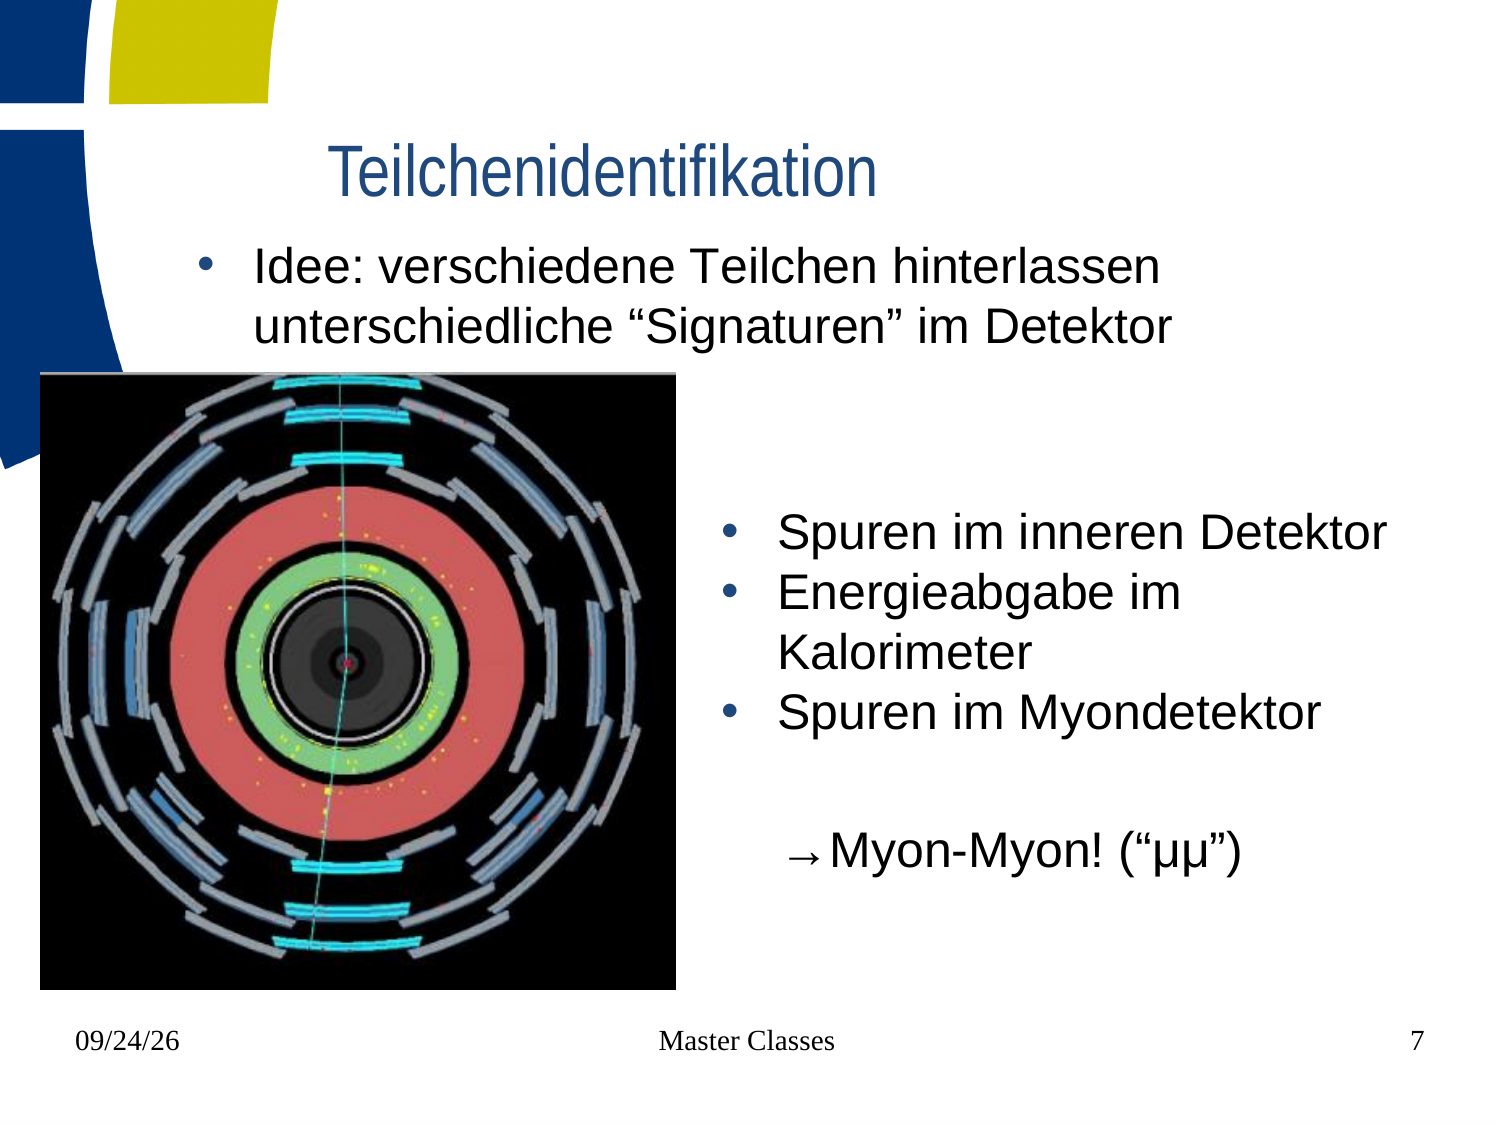

# Teilchenidentifikation
Idee: verschiedene Teilchen hinterlassen unterschiedliche “Signaturen” im Detektor
Idee: verschiedene Teilchen hinterlassen unterschiedliche “Signaturen” im Detektor
Spuren im inneren Detektor
Energieabgabe im Kalorimeter
Spuren im Myondetektor
→Myon-Myon! (“μμ”)
International Masterclasses 2013
7